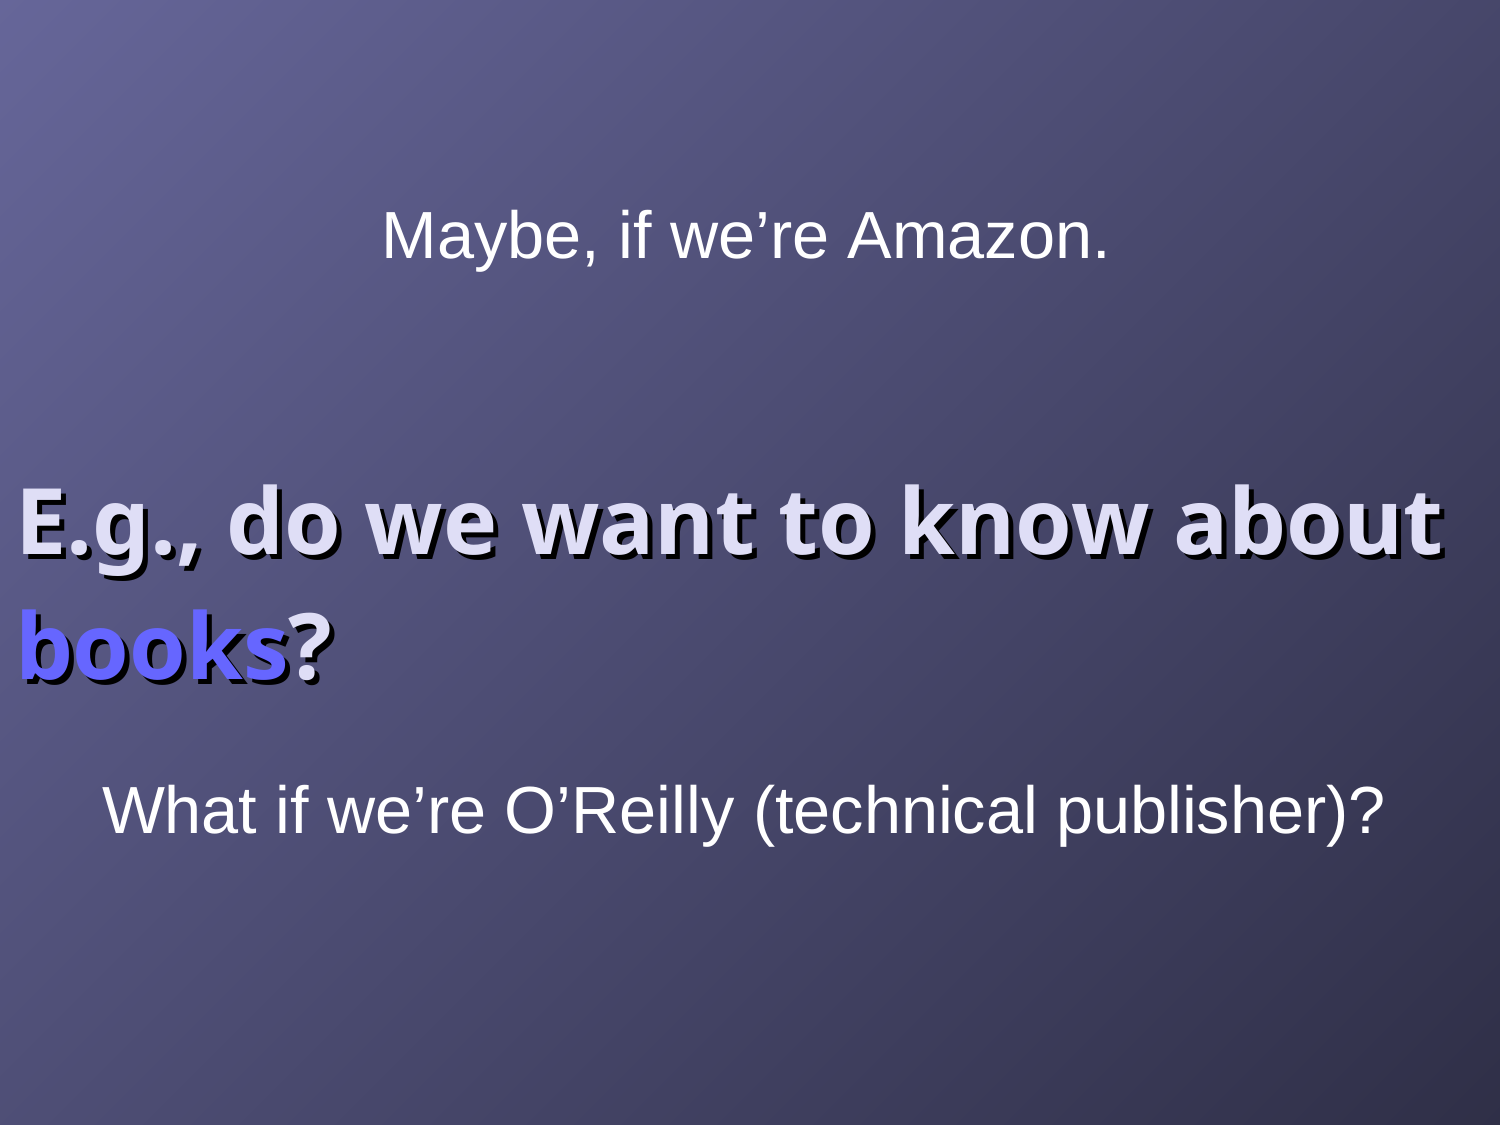

Maybe, if we’re Amazon.
# E.g., do we want to know about books?
What if we’re O’Reilly (technical publisher)?